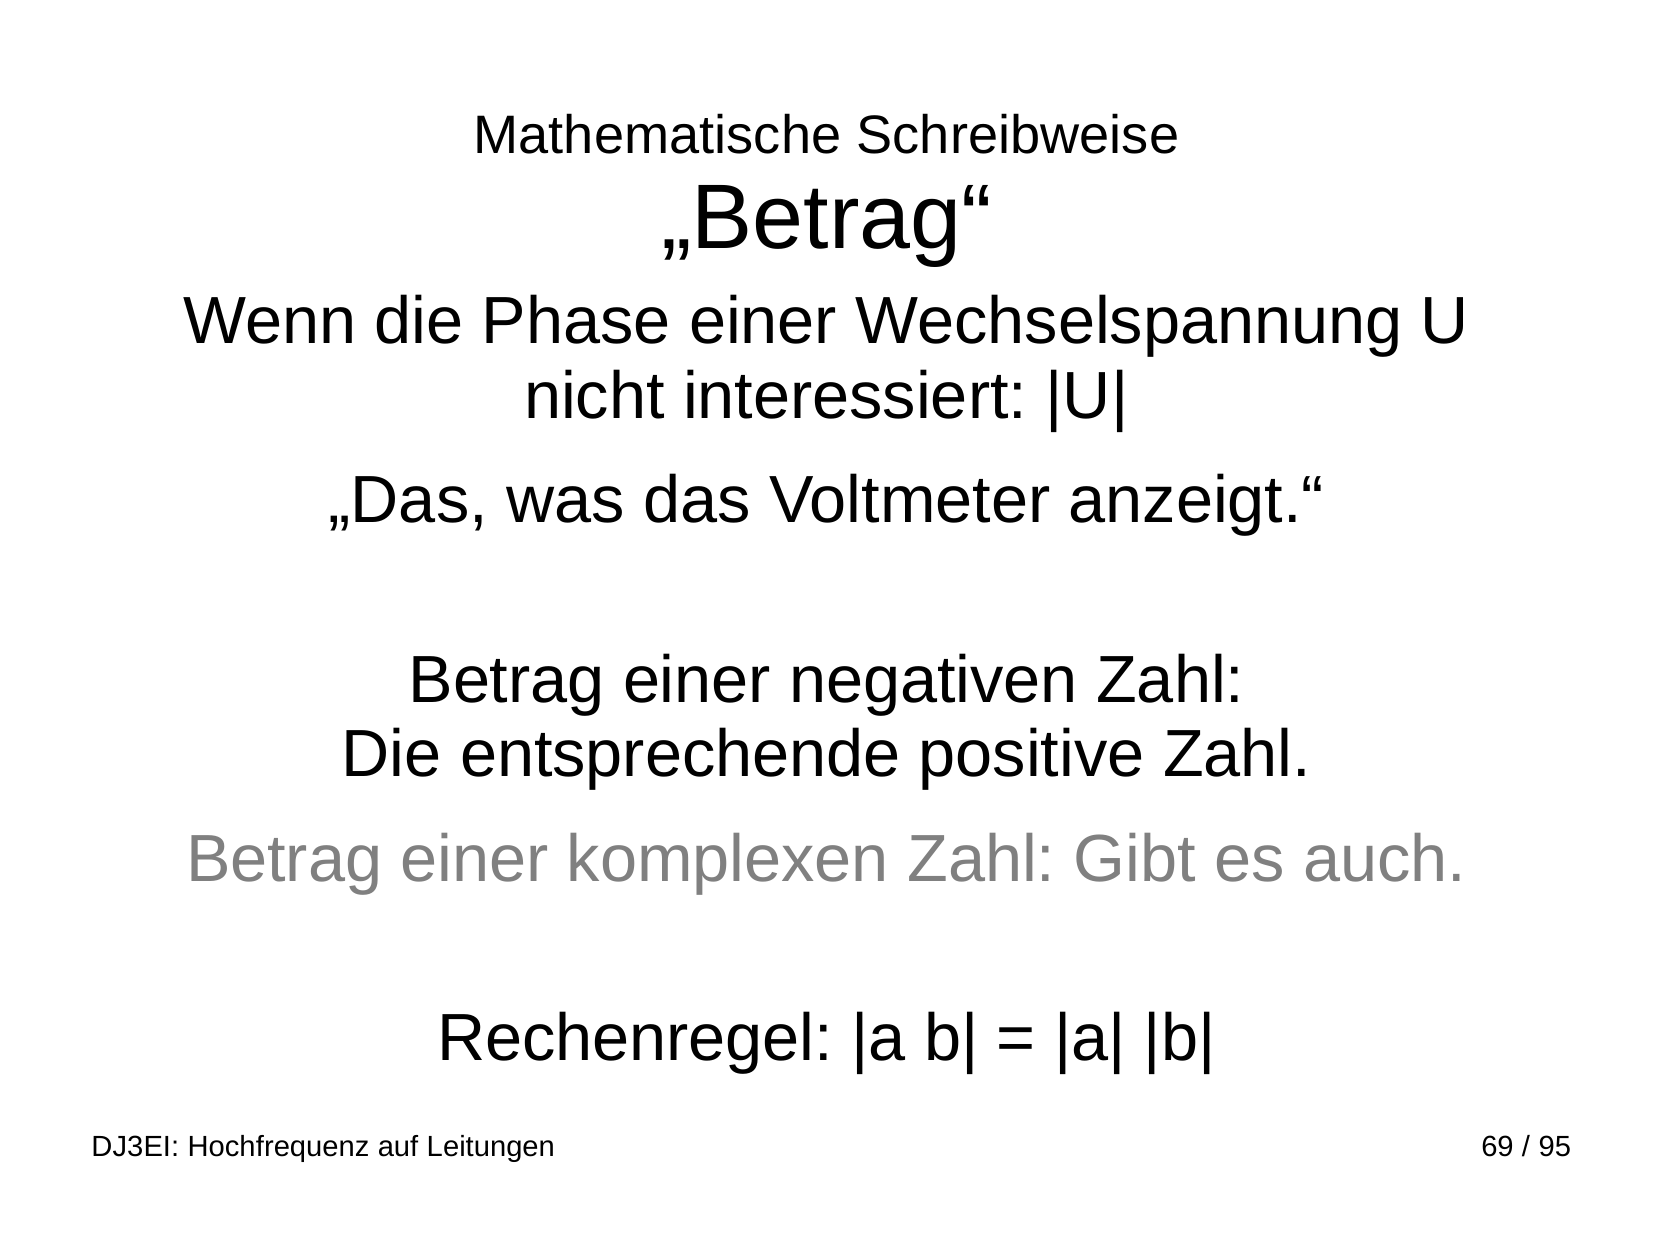

# Mathematische Schreibweise „Betrag“
Wenn die Phase einer Wechselspannung U
nicht interessiert: |U|
„Das, was das Voltmeter anzeigt.“
Betrag einer negativen Zahl:
Die entsprechende positive Zahl.
Betrag einer komplexen Zahl: Gibt es auch.
Rechenregel: |a b| = |a| |b|